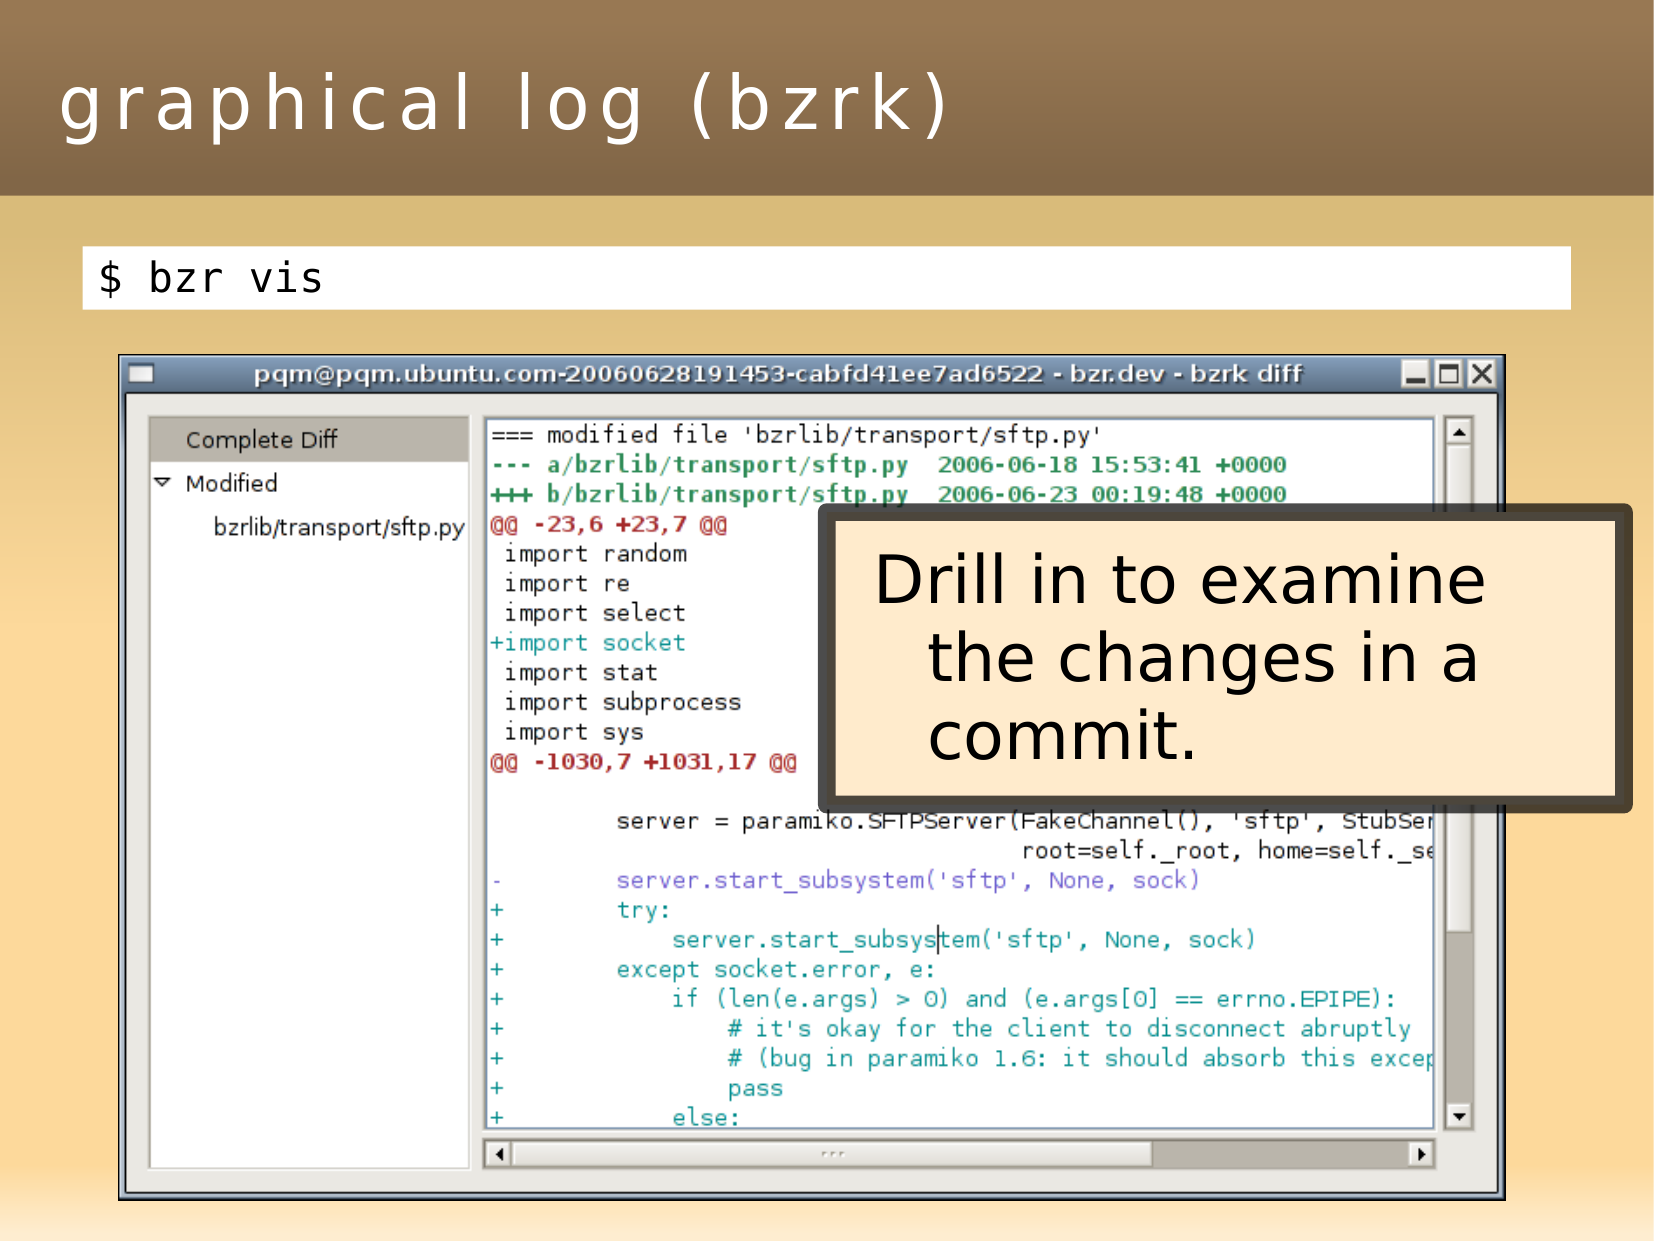

# graphical log (bzrk)
$ bzr vis
Drill in to examine the changes in a commit.